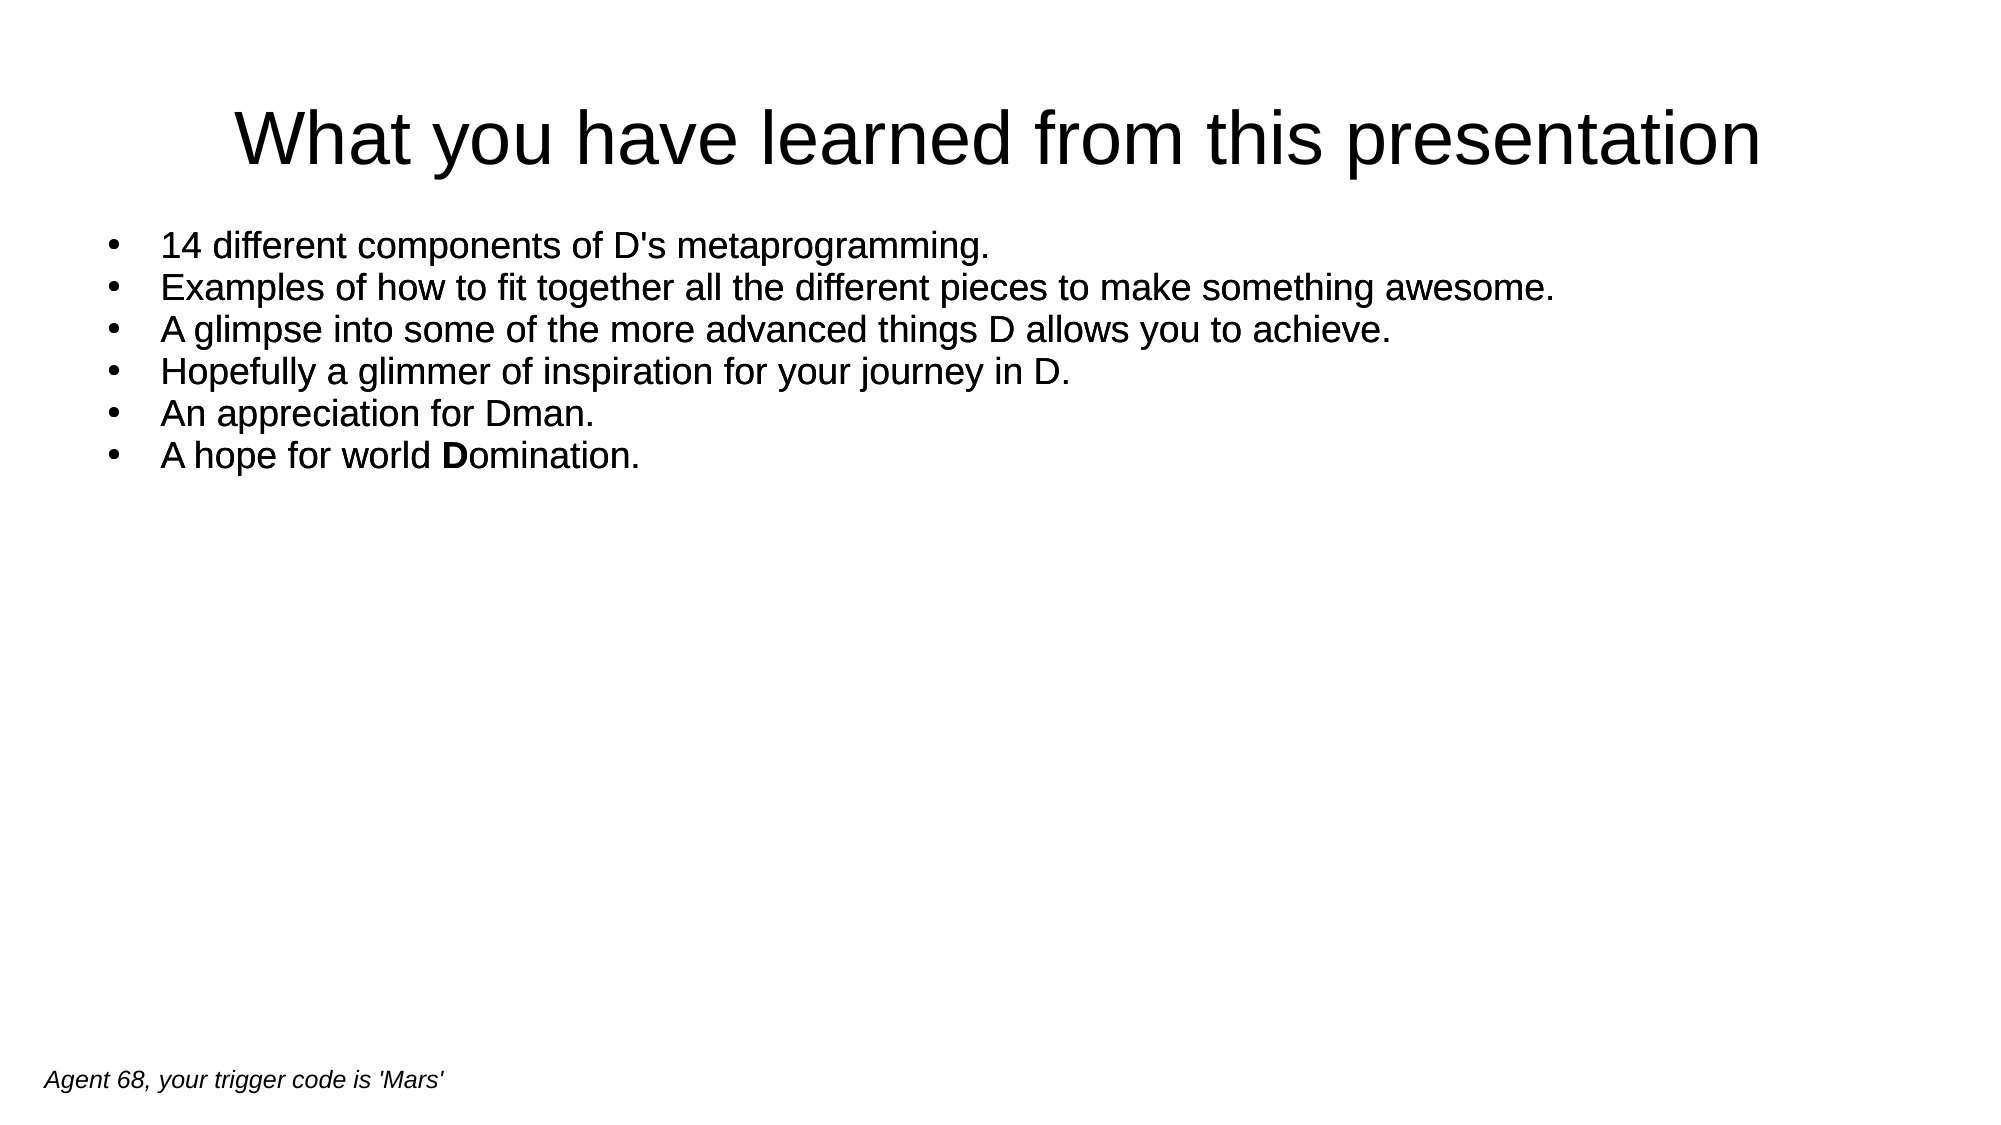

# What you have learned from this presentation
14 different components of D's metaprogramming.
Examples of how to fit together all the different pieces to make something awesome.
A glimpse into some of the more advanced things D allows you to achieve.
Hopefully a glimmer of inspiration for your journey in D.
An appreciation for Dman.
A hope for world Domination.
14 different components of D's metaprogramming.
Examples of how to fit together all the different pieces to make something awesome.
A glimpse into some of the more advanced things D allows you to achieve.
Hopefully a glimmer of inspiration for your journey in D.
An appreciation for Dman.
A hope for world Domination.
Agent 68, your trigger code is 'Mars'